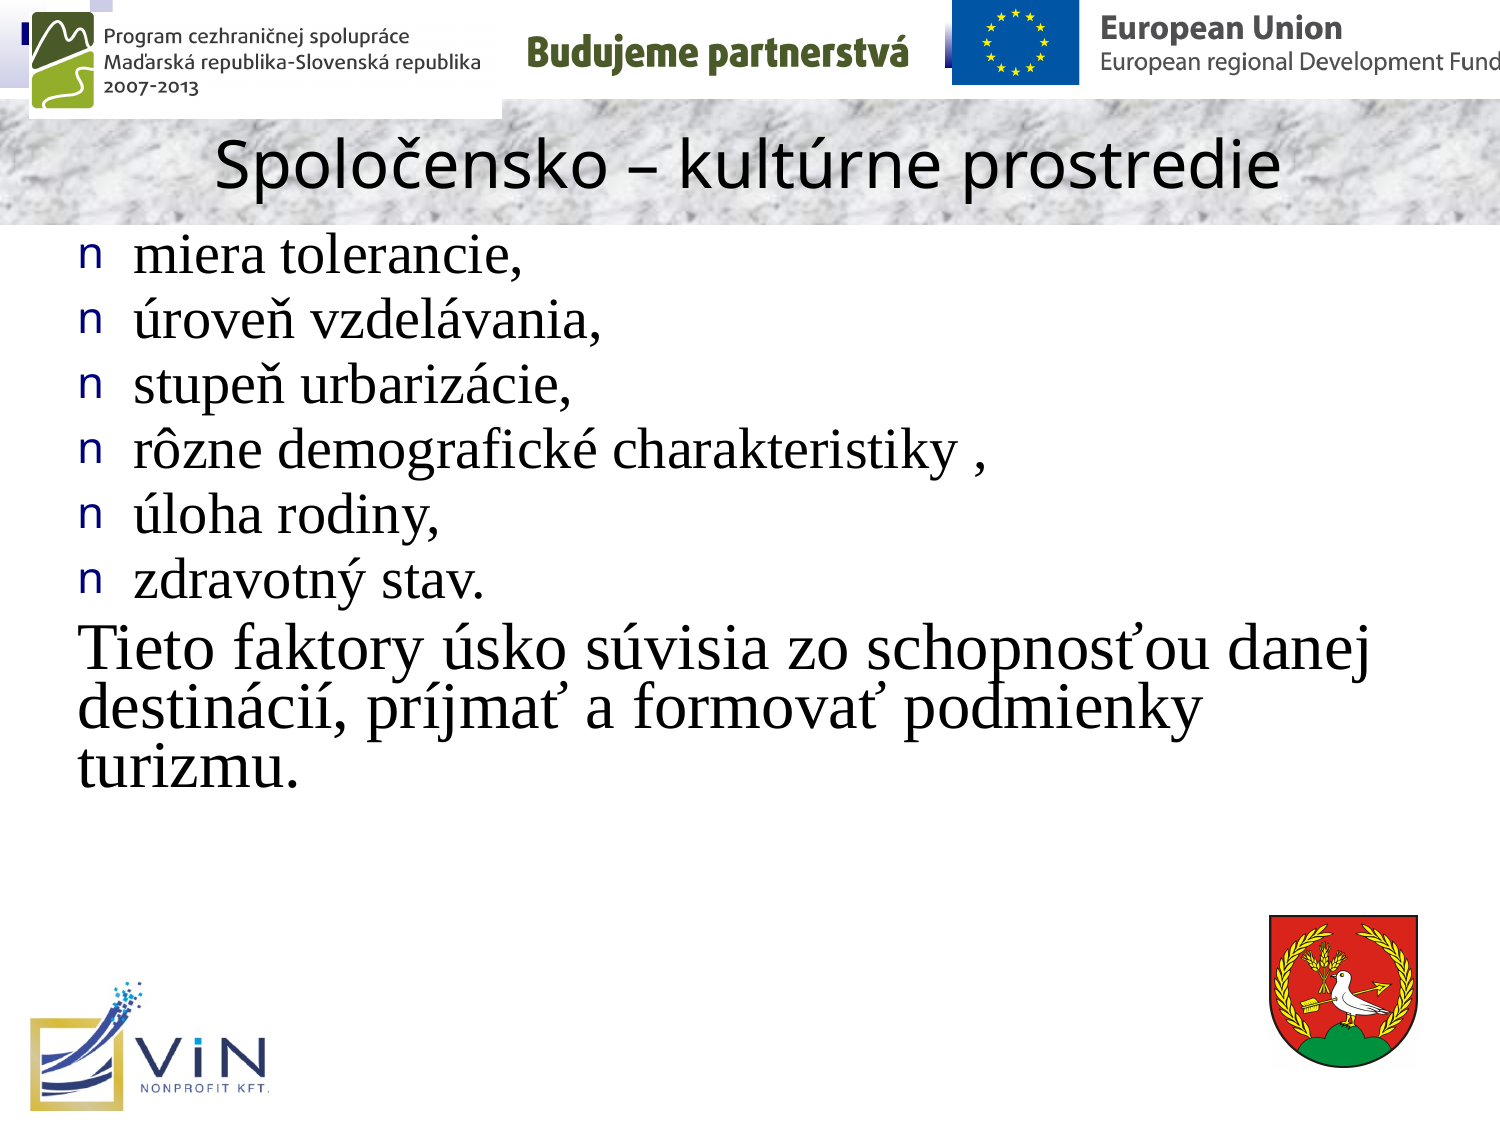

Spoločensko – kultúrne prostredie
# miera tolerancie,
úroveň vzdelávania,
stupeň urbarizácie,
rôzne demografické charakteristiky ,
úloha rodiny,
zdravotný stav.
Tieto faktory úsko súvisia zo schopnosťou danej destinácií, príjmať a formovať podmienky turizmu.